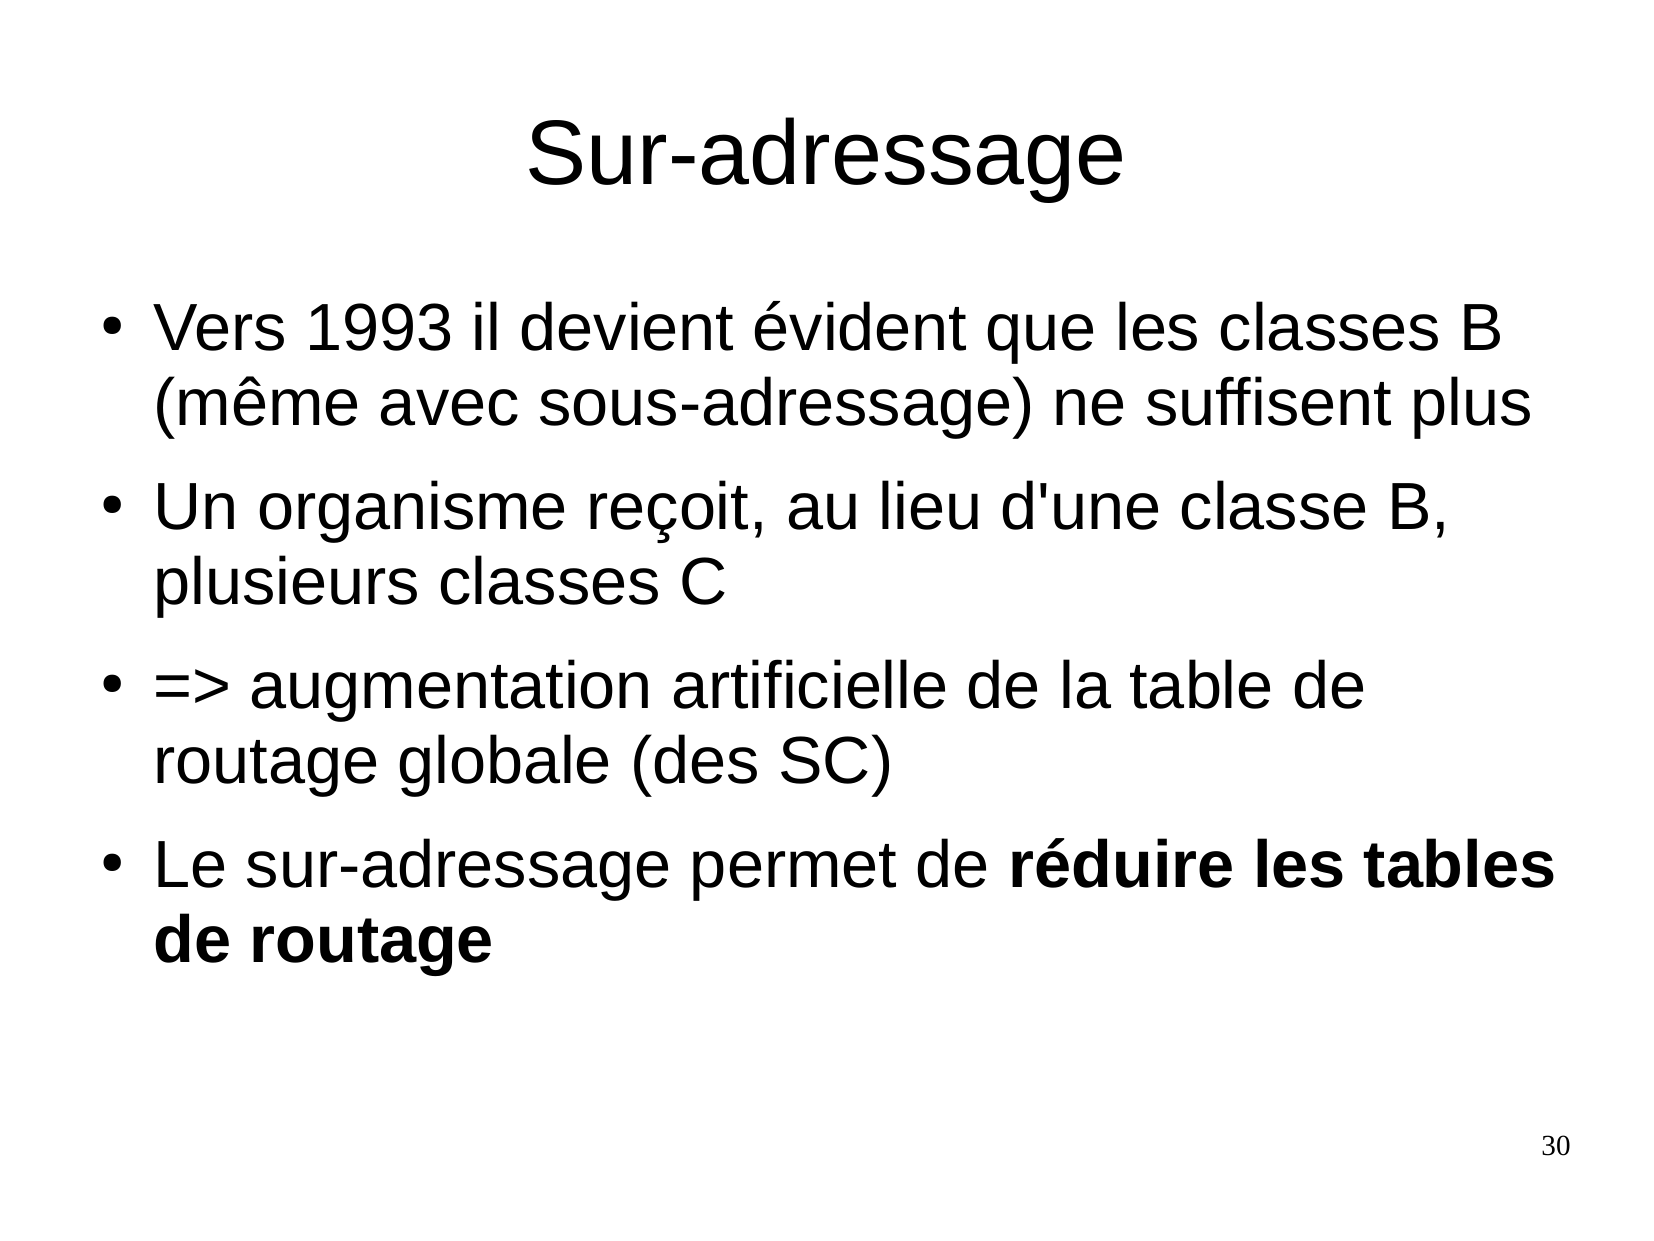

# Sur-adressage
Vers 1993 il devient évident que les classes B (même avec sous-adressage) ne suffisent plus
Un organisme reçoit, au lieu d'une classe B, plusieurs classes C
=> augmentation artificielle de la table de routage globale (des SC)
Le sur-adressage permet de réduire les tables de routage
30